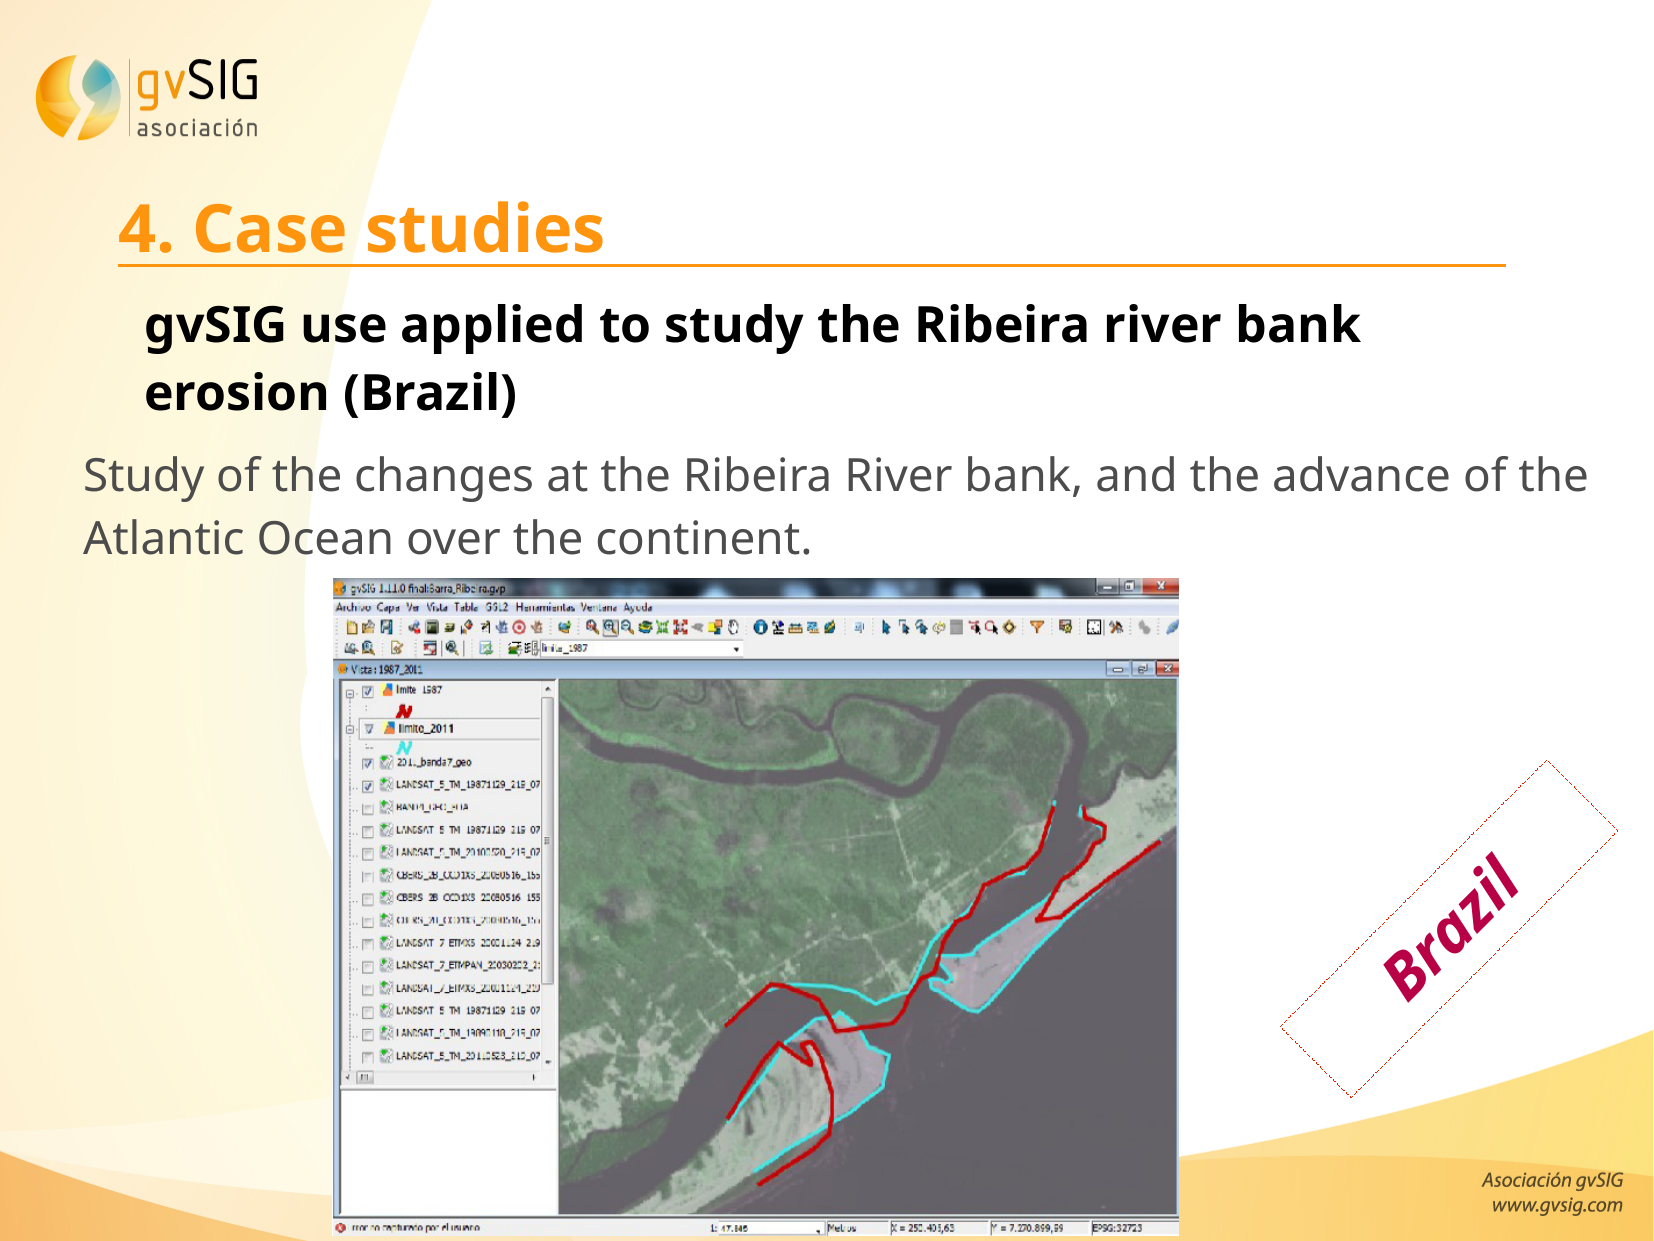

# 4. Case studies
gvSIG use applied to study the Ribeira river bank erosion (Brazil)
Study of the changes at the Ribeira River bank, and the advance of the Atlantic Ocean over the continent.
Brazil